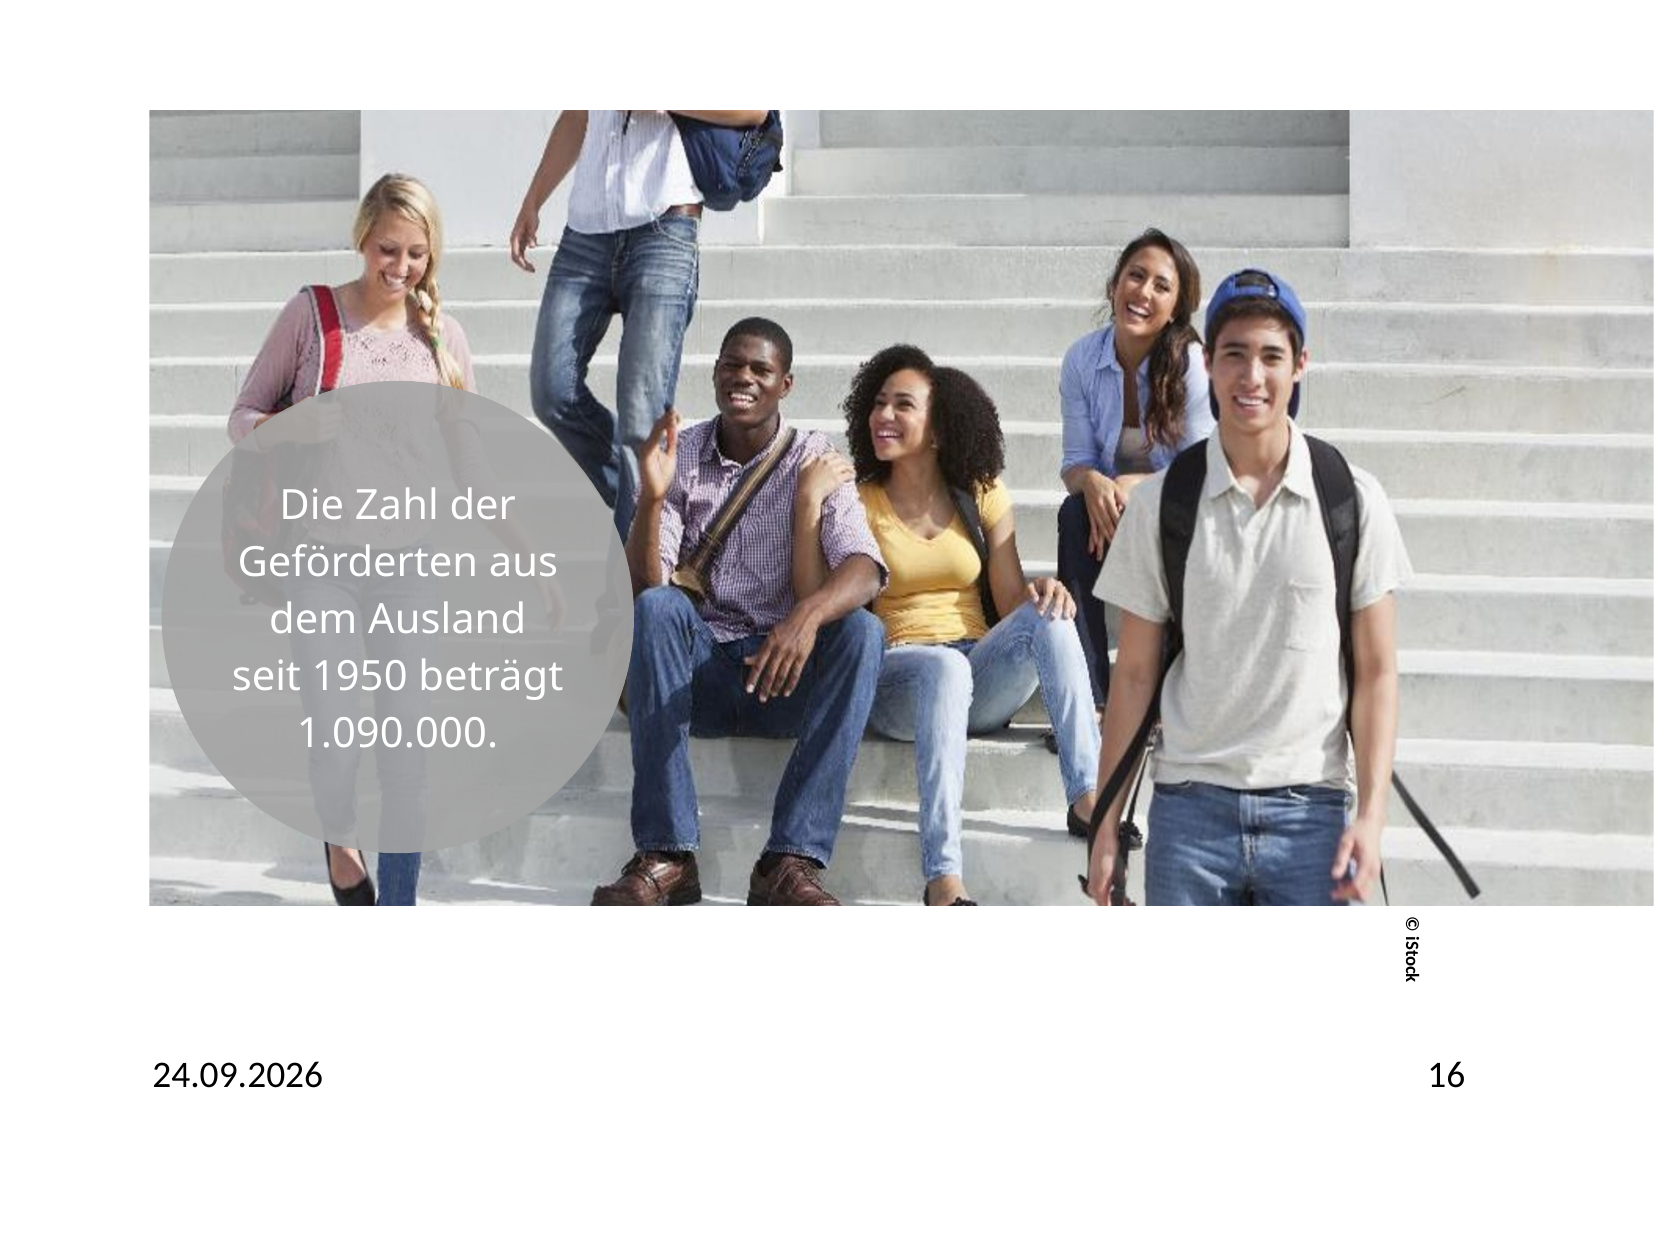

Die Zahl der Geförderten aus dem Ausland seit 1950 beträgt 1.090.000.
© iStock
© iStock